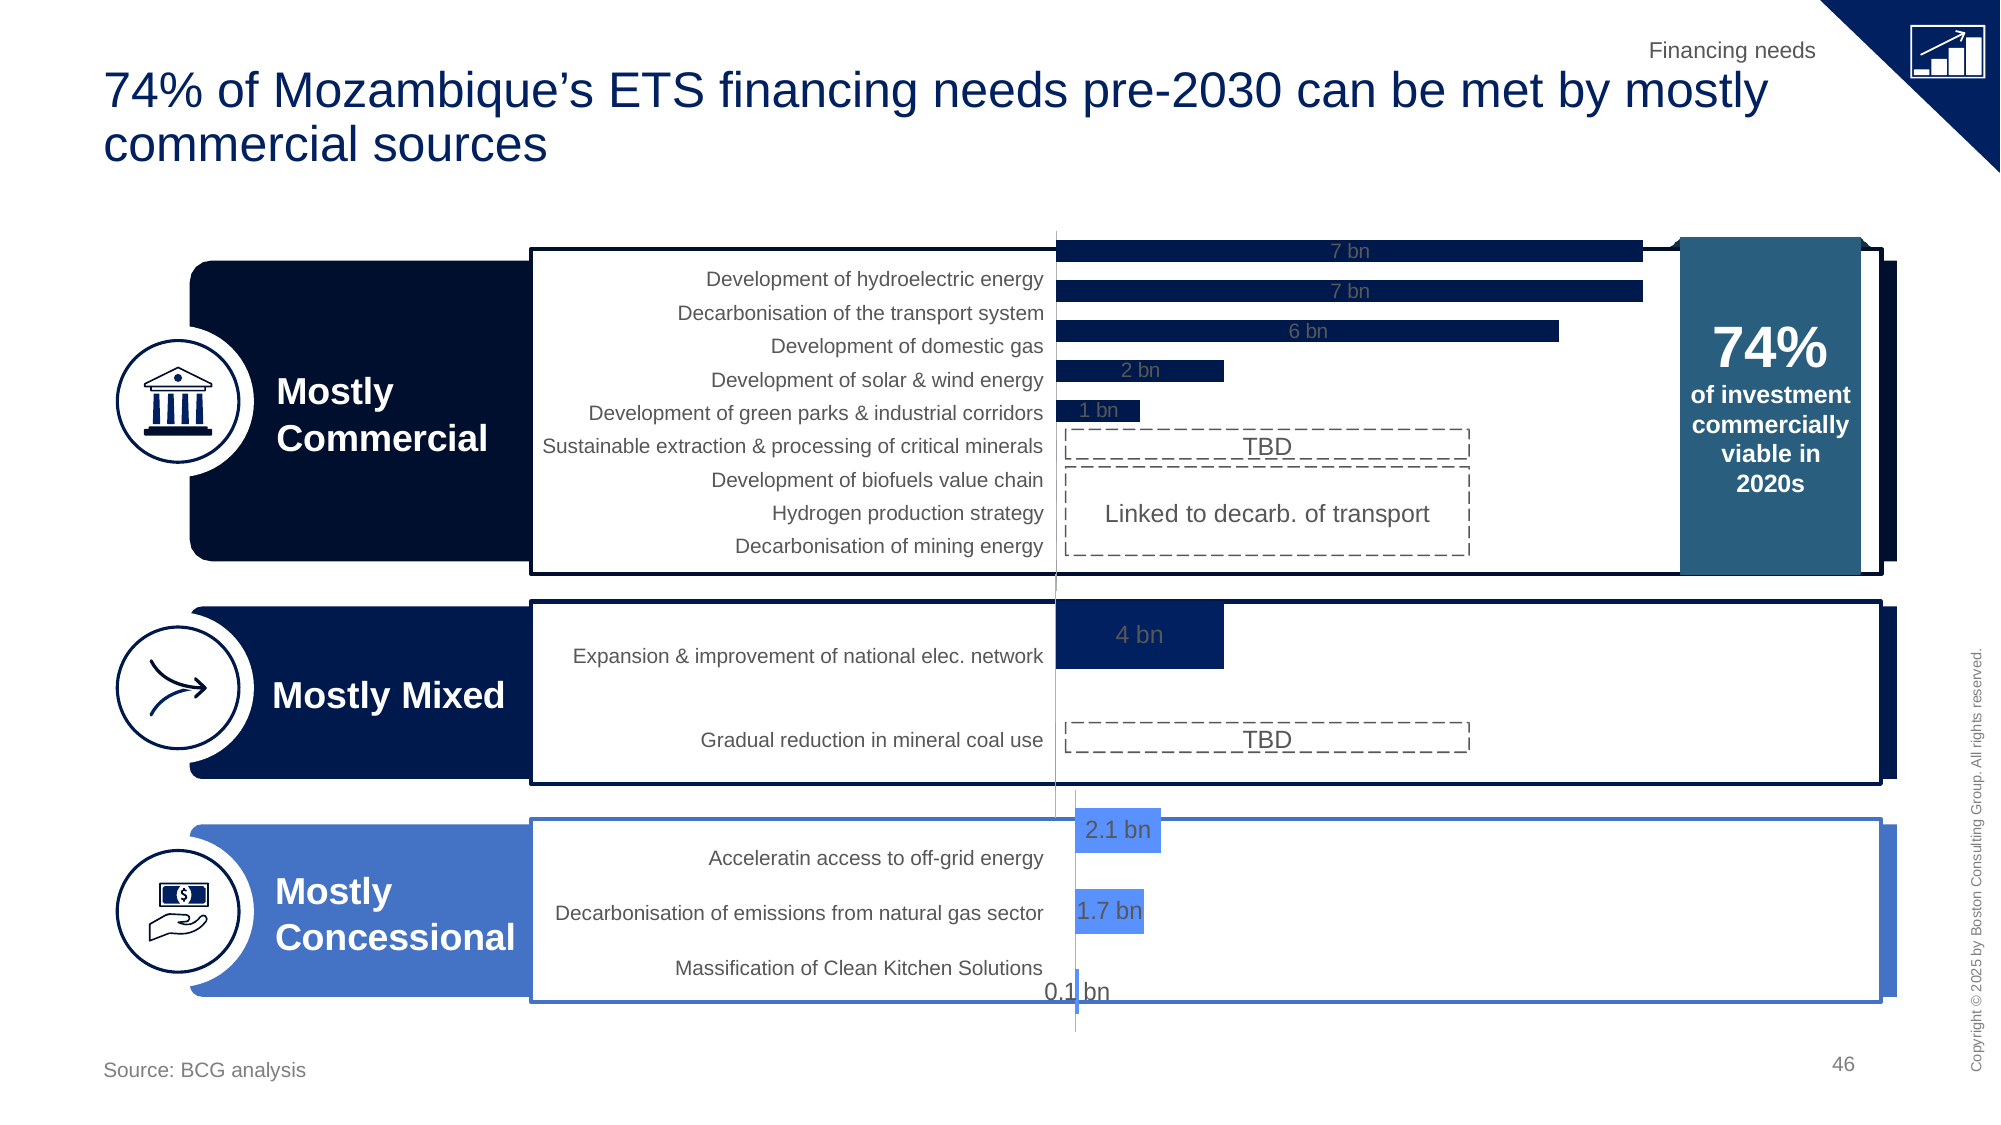

Financing needs
# 74% of Mozambique’s ETS financing needs pre-2030 can be met by mostly commercial sources
### Chart
| Category | Series1 |
|---|---|
| 1 | 7.0 |
| 2 | 7.0 |
| 3 | 6.0 |
| 4 | 2.0 |
| 5 | 1.0 |
| 6 | 0.0 |
| 7 | 0.0 |
| 8 | 0.0 |
| 9 | 0.0 |
Development of hydroelectric energy
Decarbonisation of the transport system
74%
of investment commercially viable in 2020s
Development of domestic gas
Development of solar & wind energy
Mostly Commercial
Development of green parks & industrial corridors
TBD
Sustainable extraction & processing of critical minerals
Development of biofuels value chain
Linked to decarb. of transport
Hydrogen production strategy
Decarbonisation of mining energy
### Chart
| Category | Series1 |
|---|---|
| 1 | 4.0 |
| 2 | 0.0 |
Expansion & improvement of national elec. network
Mostly Mixed
TBD
Gradual reduction in mineral coal use
### Chart
| Category | Series1 |
|---|---|
| 1 | 2.1 |
| 2 | 1.7 |
| 3 | 0.1 |
Acceleratin access to off-grid energy
Mostly Concessional
Decarbonisation of emissions from natural gas sector
Massification of Clean Kitchen Solutions
Source: BCG analysis